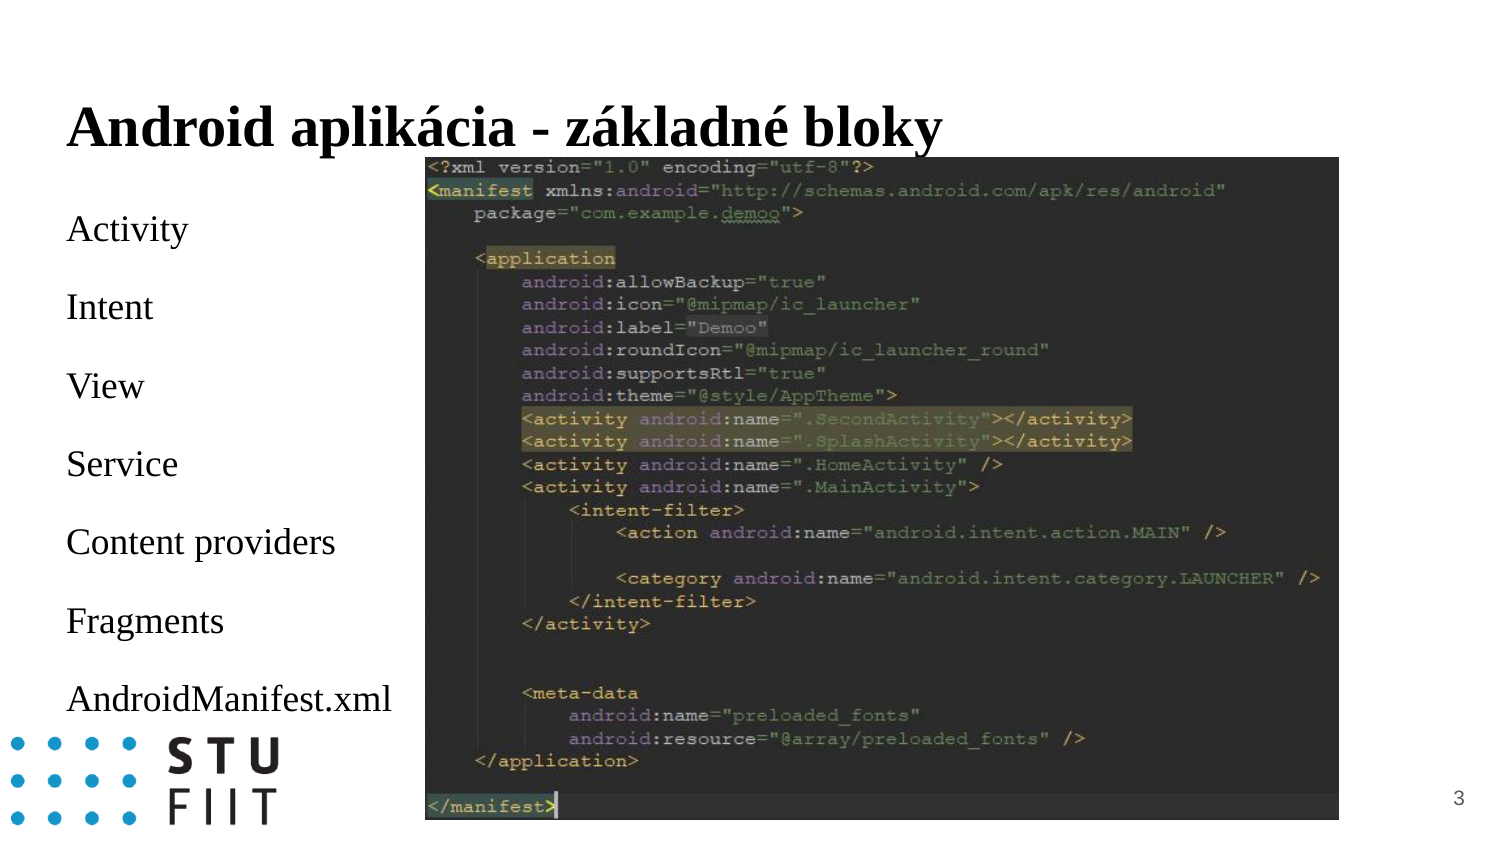

# Android aplikácia - základné bloky
Activity
Intent
View
Service
Content providers
Fragments
AndroidManifest.xml